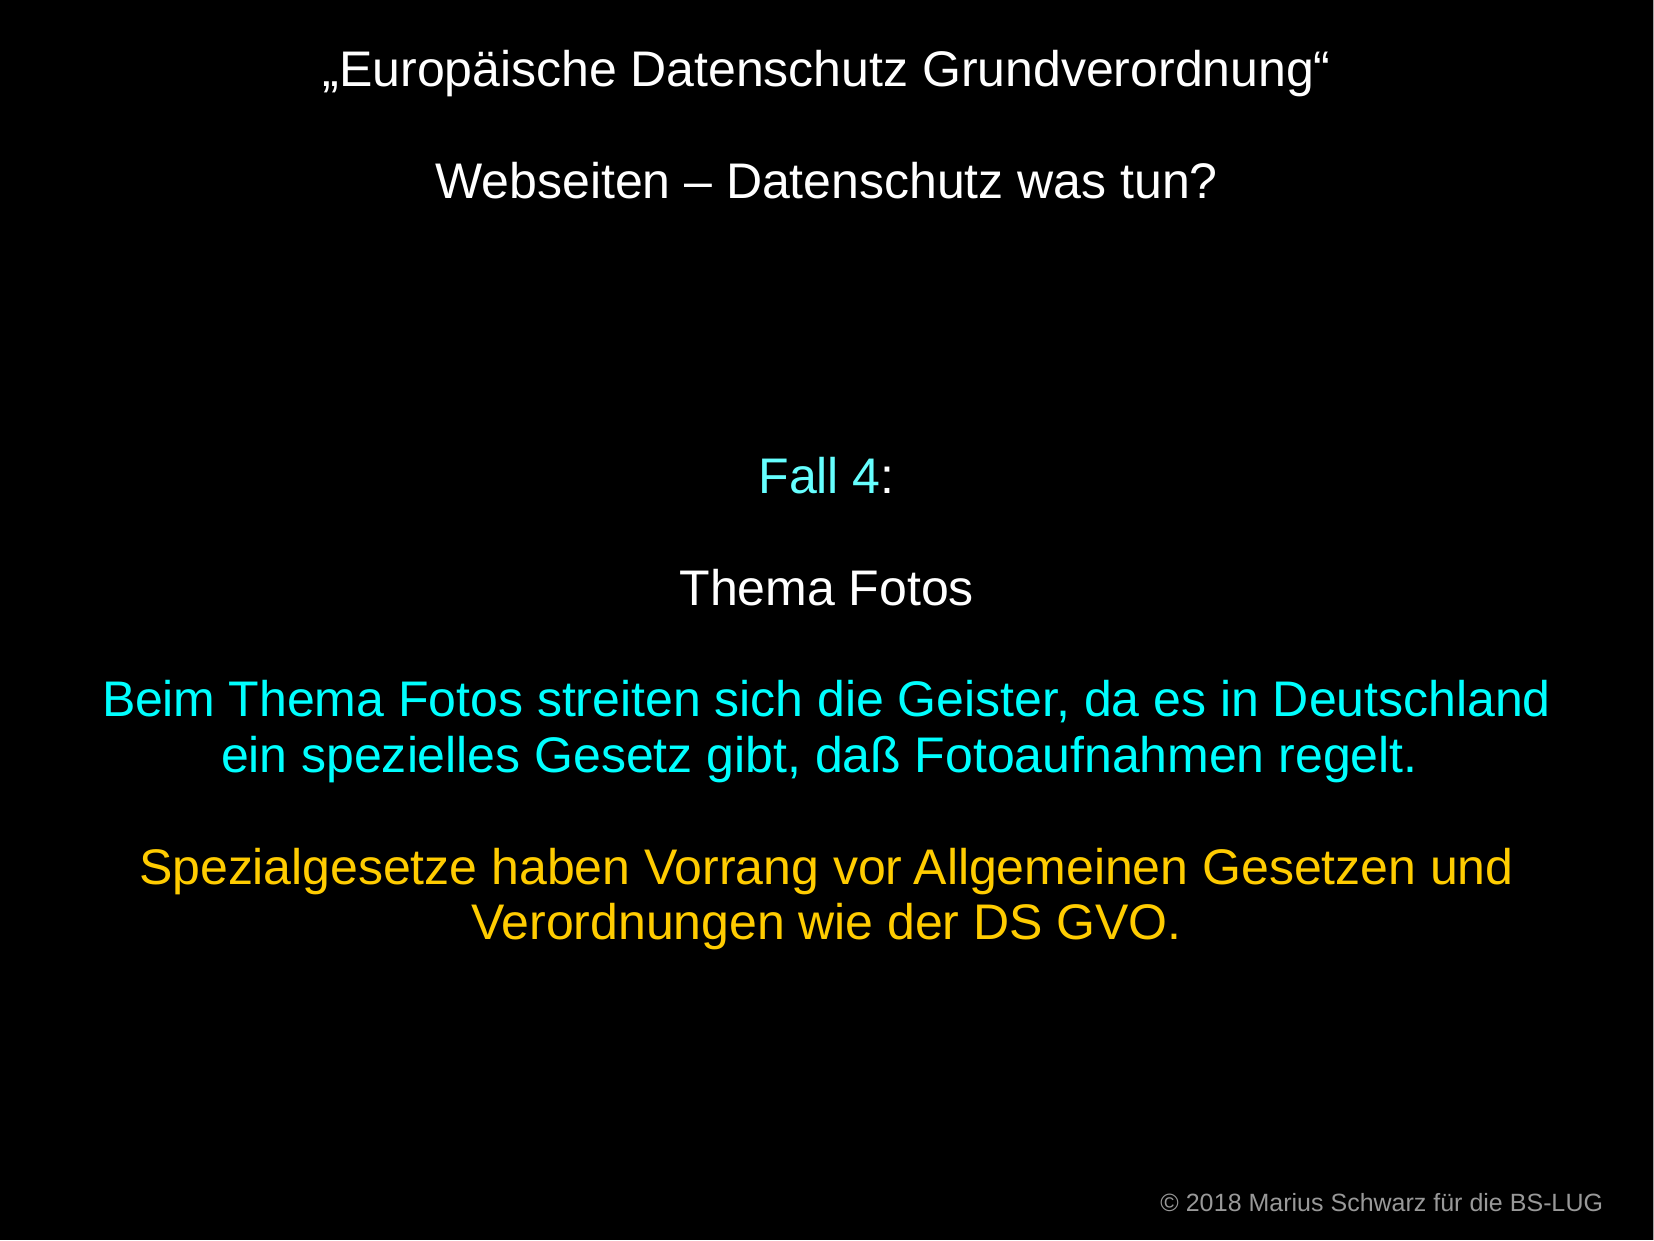

# „Europäische Datenschutz Grundverordnung“ Webseiten – Datenschutz was tun?
Fall 4:
Thema Fotos
Beim Thema Fotos streiten sich die Geister, da es in Deutschland ein spezielles Gesetz gibt, daß Fotoaufnahmen regelt.
Spezialgesetze haben Vorrang vor Allgemeinen Gesetzen und Verordnungen wie der DS GVO.
© 2018 Marius Schwarz für die BS-LUG